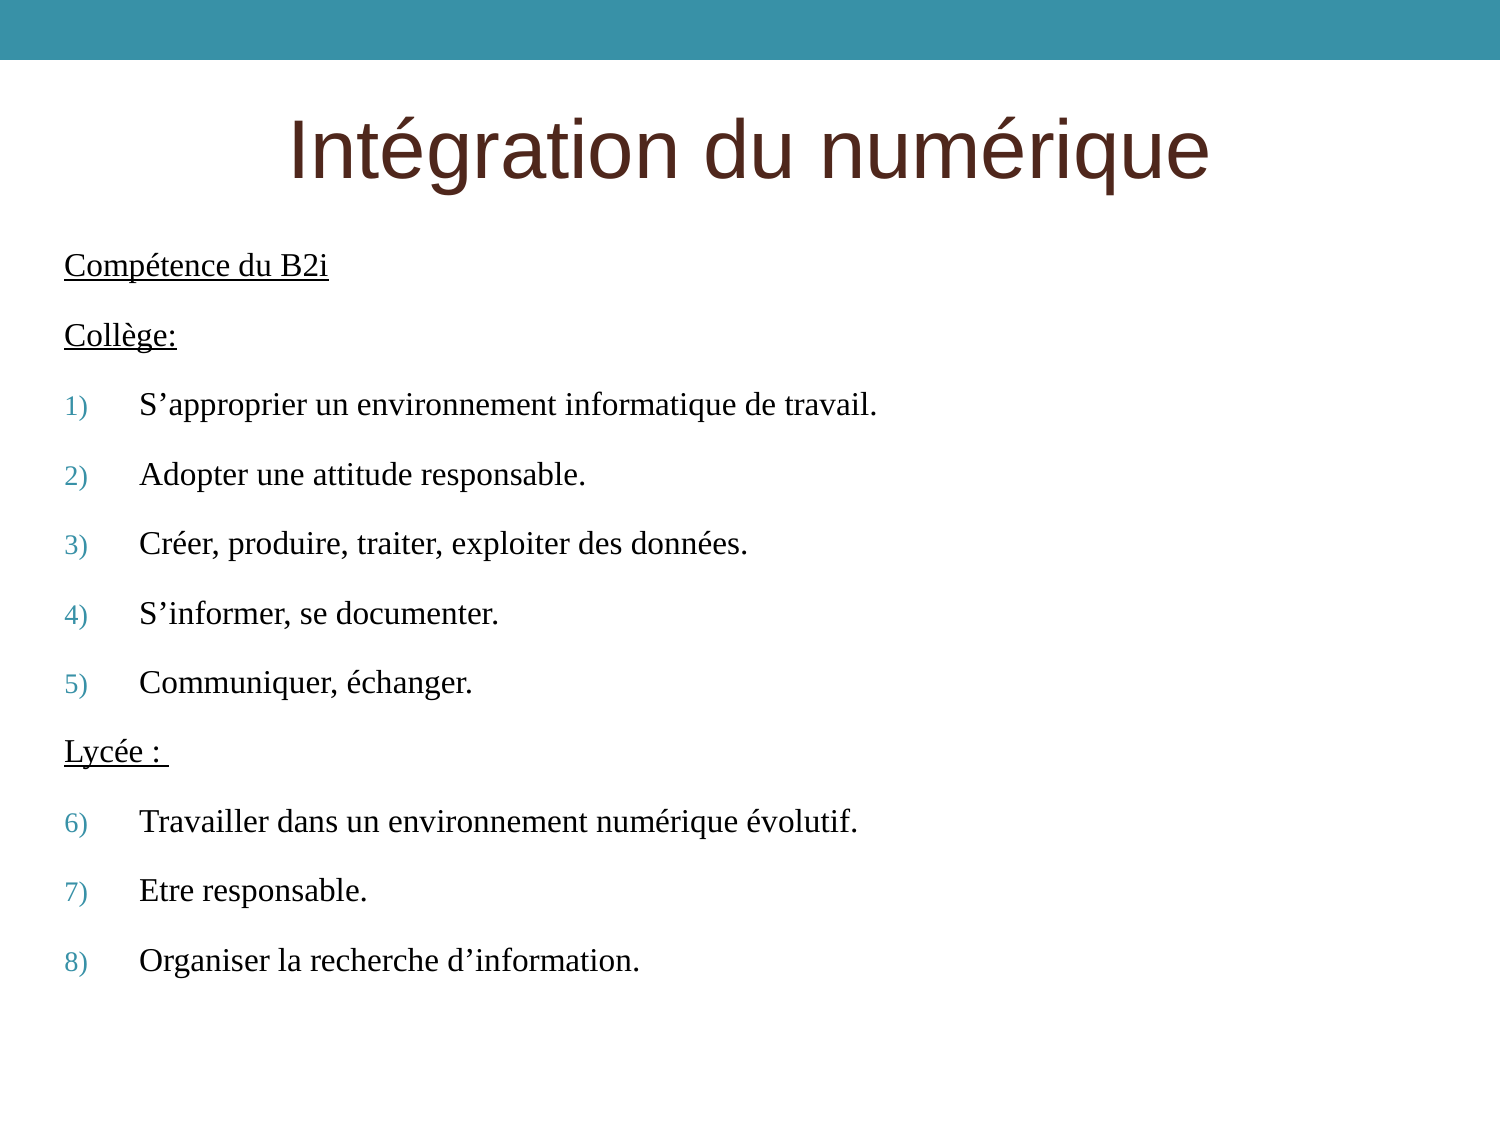

# Intégration du numérique
Compétence du B2i
Collège:
S’approprier un environnement informatique de travail.
Adopter une attitude responsable.
Créer, produire, traiter, exploiter des données.
S’informer, se documenter.
Communiquer, échanger.
Lycée :
Travailler dans un environnement numérique évolutif.
Etre responsable.
Organiser la recherche d’information.